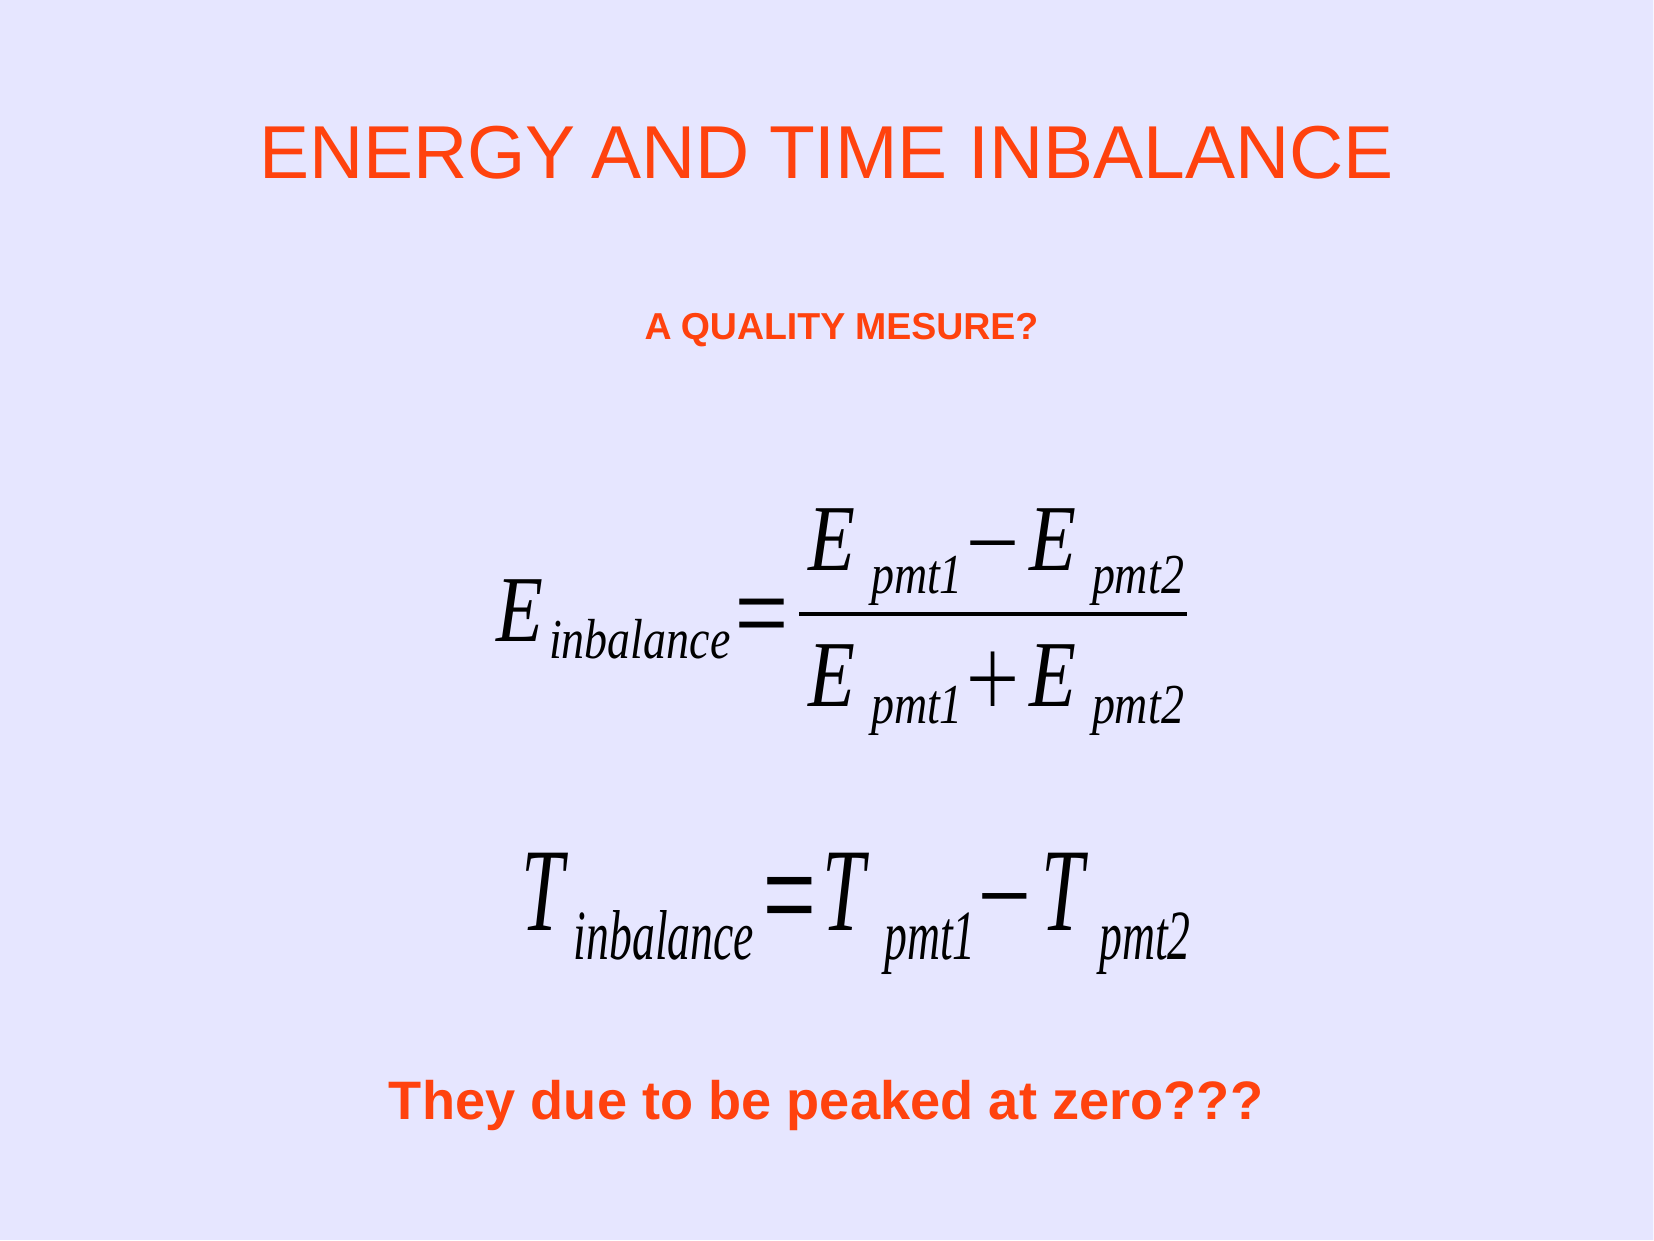

# ENERGY AND TIME INBALANCE
A QUALITY MESURE?
They due to be peaked at zero???